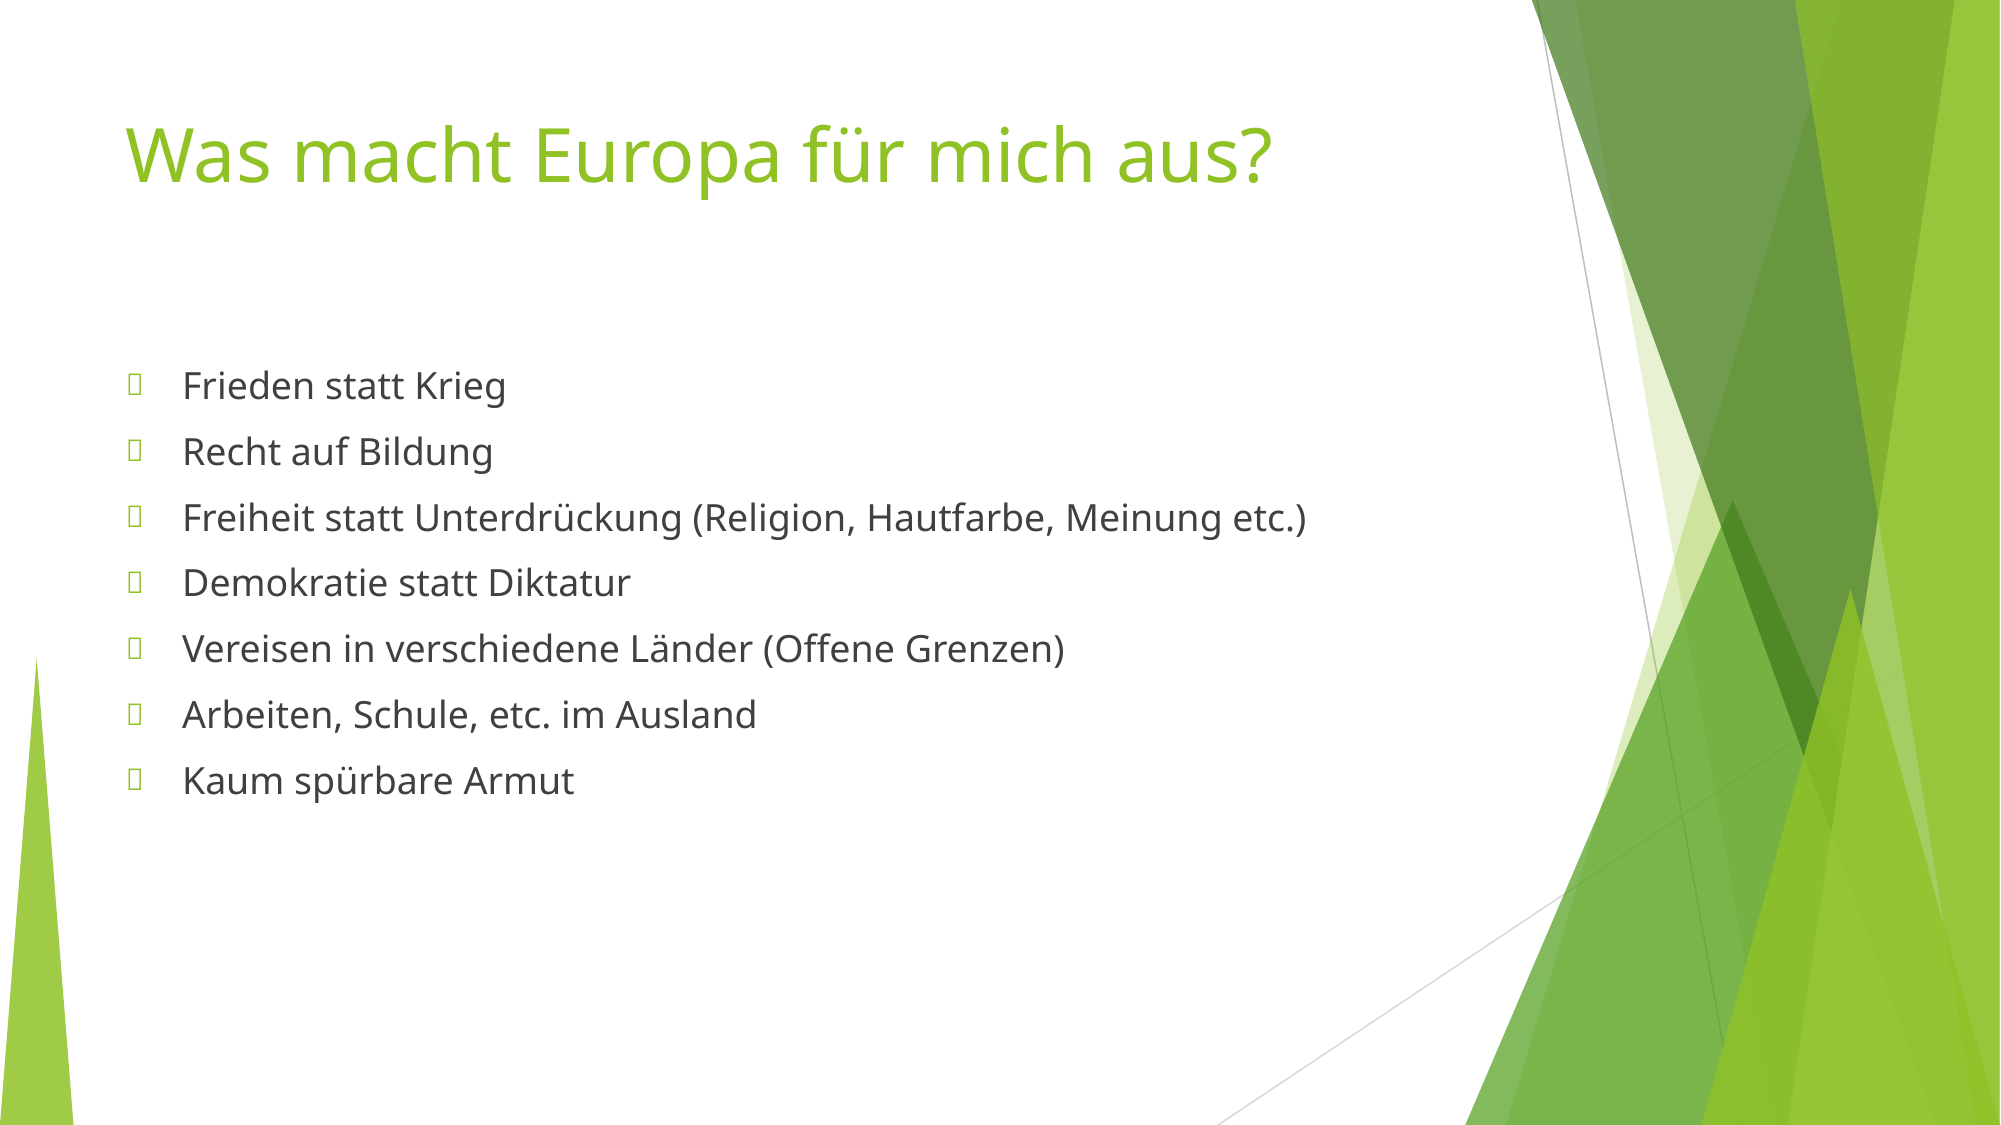

# Was macht Europa für mich aus?
Frieden statt Krieg
Recht auf Bildung
Freiheit statt Unterdrückung (Religion, Hautfarbe, Meinung etc.)
Demokratie statt Diktatur
Vereisen in verschiedene Länder (Offene Grenzen)
Arbeiten, Schule, etc. im Ausland
Kaum spürbare Armut